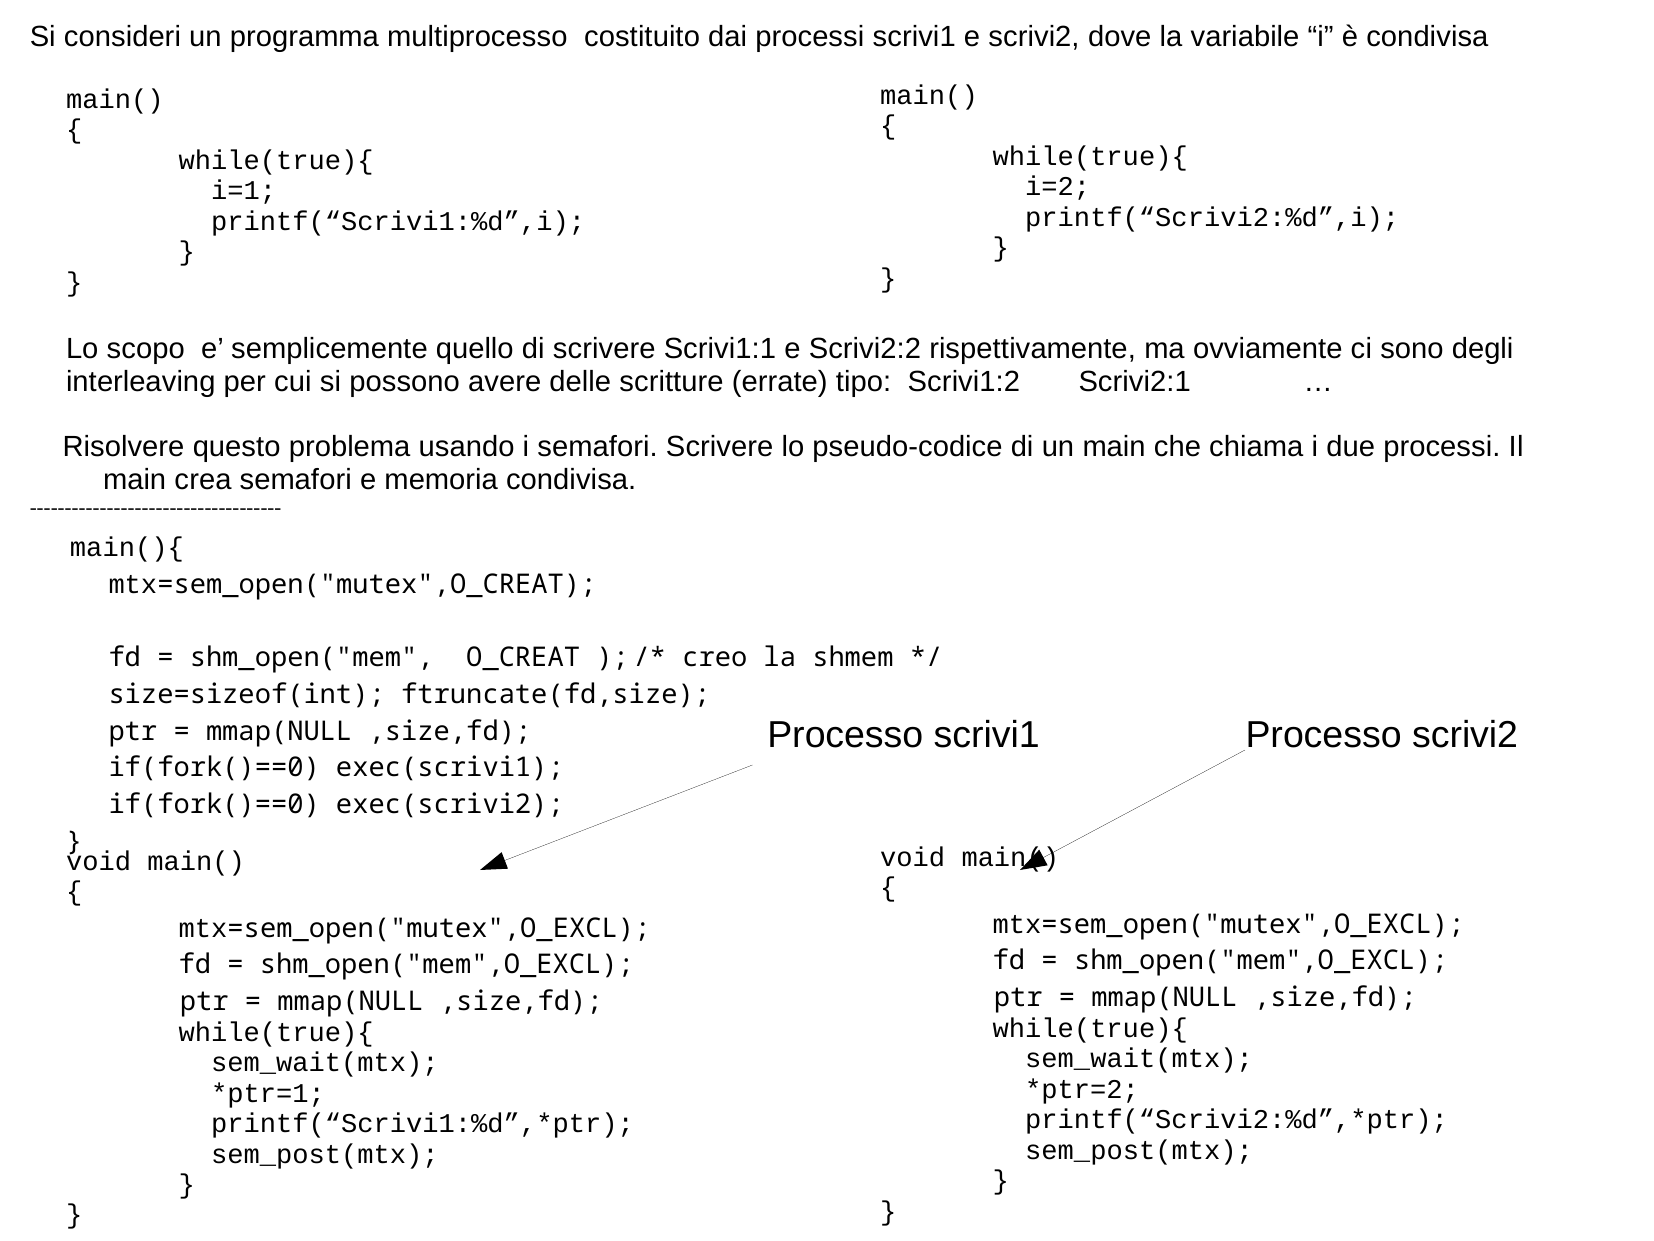

Si consideri un programma multiprocesso costituito dai processi scrivi1 e scrivi2, dove la variabile “i” è condivisa
main()
{
	while(true){
	 i=1;
 	 printf(“Scrivi1:%d”,i);
	}
}
Lo scopo e’ semplicemente quello di scrivere Scrivi1:1 e Scrivi2:2 rispettivamente, ma ovviamente ci sono degli
interleaving per cui si possono avere delle scritture (errate) tipo: Scrivi1:2	Scrivi2:1		…
 Risolvere questo problema usando i semafori. Scrivere lo pseudo-codice di un main che chiama i due processi. Il main crea semafori e memoria condivisa.
------------------------------------
main()
{
	while(true){
	 i=2;
 	 printf(“Scrivi2:%d”,i);
	}
}
main(){
	mtx=sem_open("mutex",O_CREAT);
	fd = shm_open("mem", O_CREAT );	/* creo la shmem */
 	size=sizeof(int); ftruncate(fd,size);
 	ptr = mmap(NULL ,size,fd);
	if(fork()==0) exec(scrivi1);
	if(fork()==0) exec(scrivi2);
 }
Processo scrivi1
Processo scrivi2
void main()
{
	mtx=sem_open("mutex",O_EXCL);
	fd = shm_open("mem",O_EXCL);
 	 	ptr = mmap(NULL ,size,fd);
	while(true){
	 sem_wait(mtx);
	 *ptr=1;
 	 printf(“Scrivi1:%d”,*ptr);
	 sem_post(mtx);
	}
}
void main()
{
	mtx=sem_open("mutex",O_EXCL);
	fd = shm_open("mem",O_EXCL);
 	 	ptr = mmap(NULL ,size,fd);
	while(true){
	 sem_wait(mtx);
	 *ptr=2;
 	 printf(“Scrivi2:%d”,*ptr);
	 sem_post(mtx);
	}
}